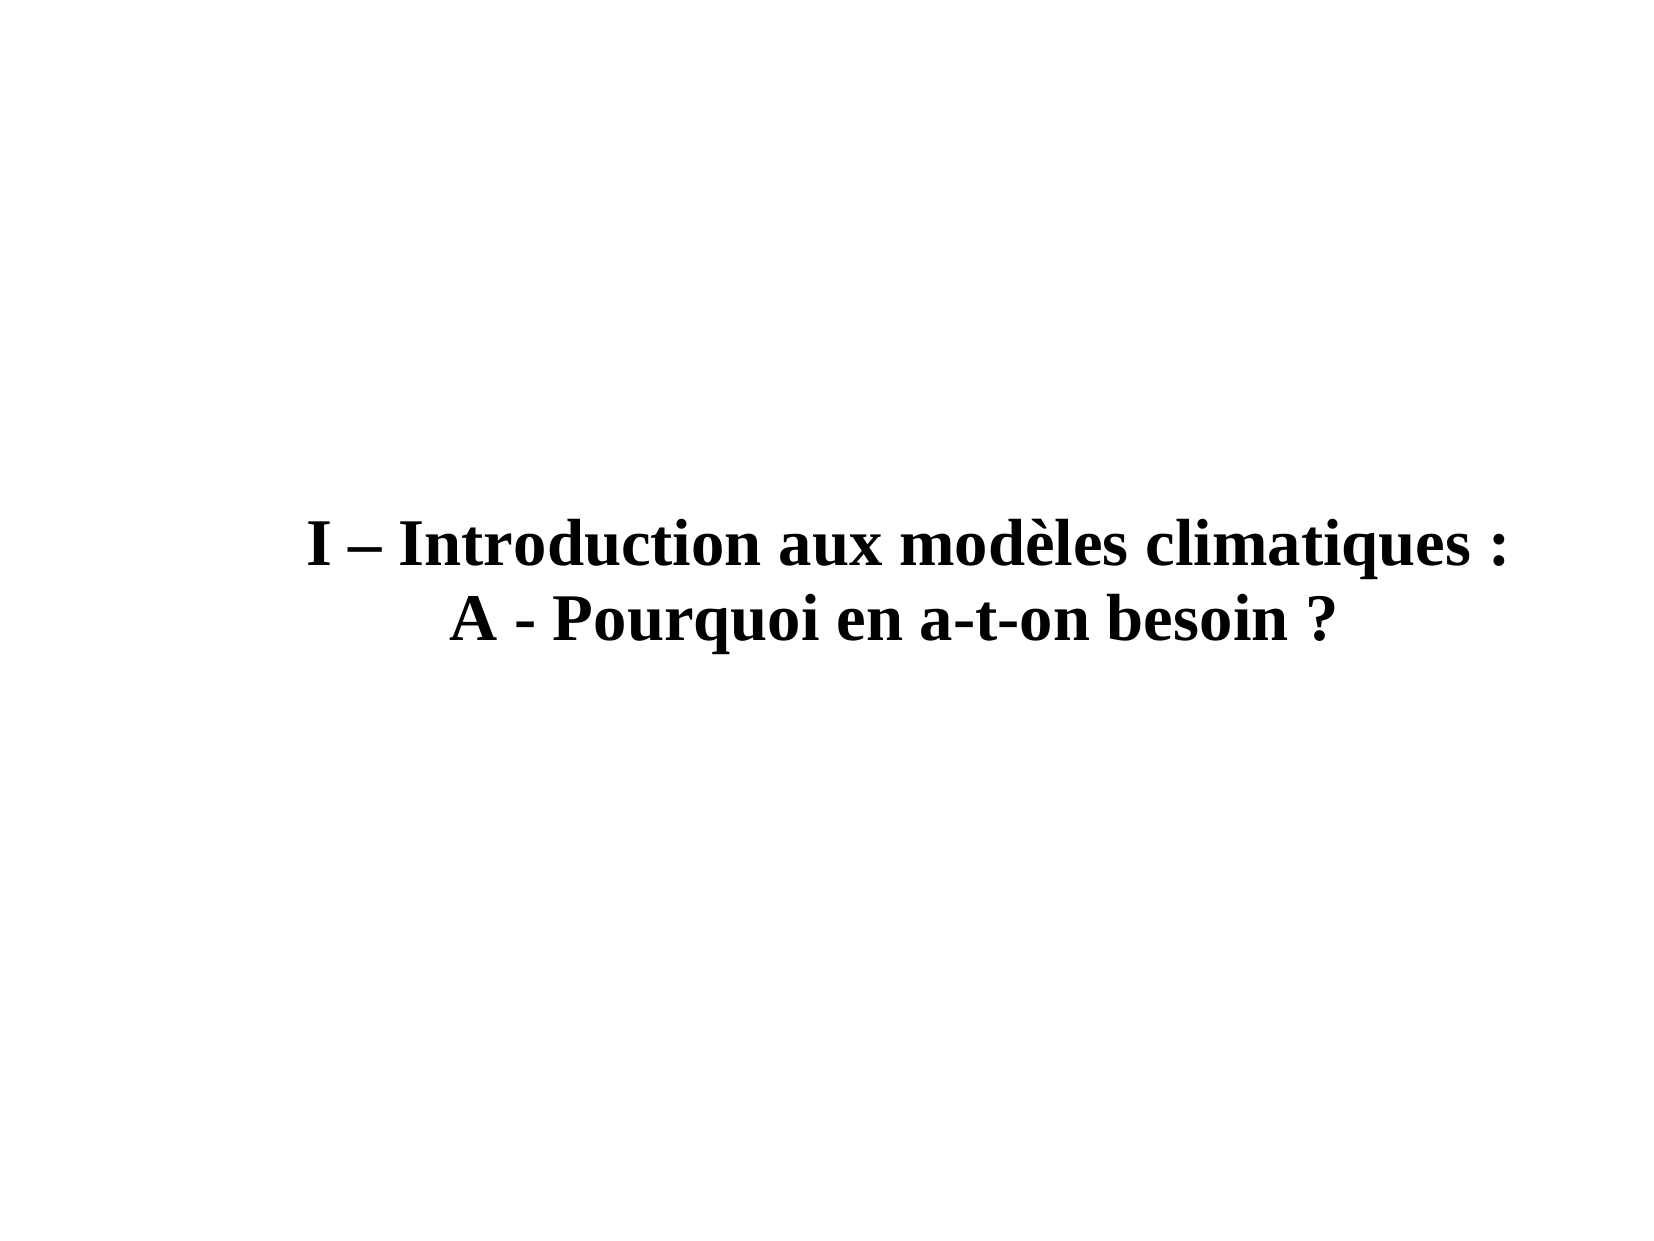

I – Introduction aux modèles climatiques :
A - Pourquoi en a-t-on besoin ?